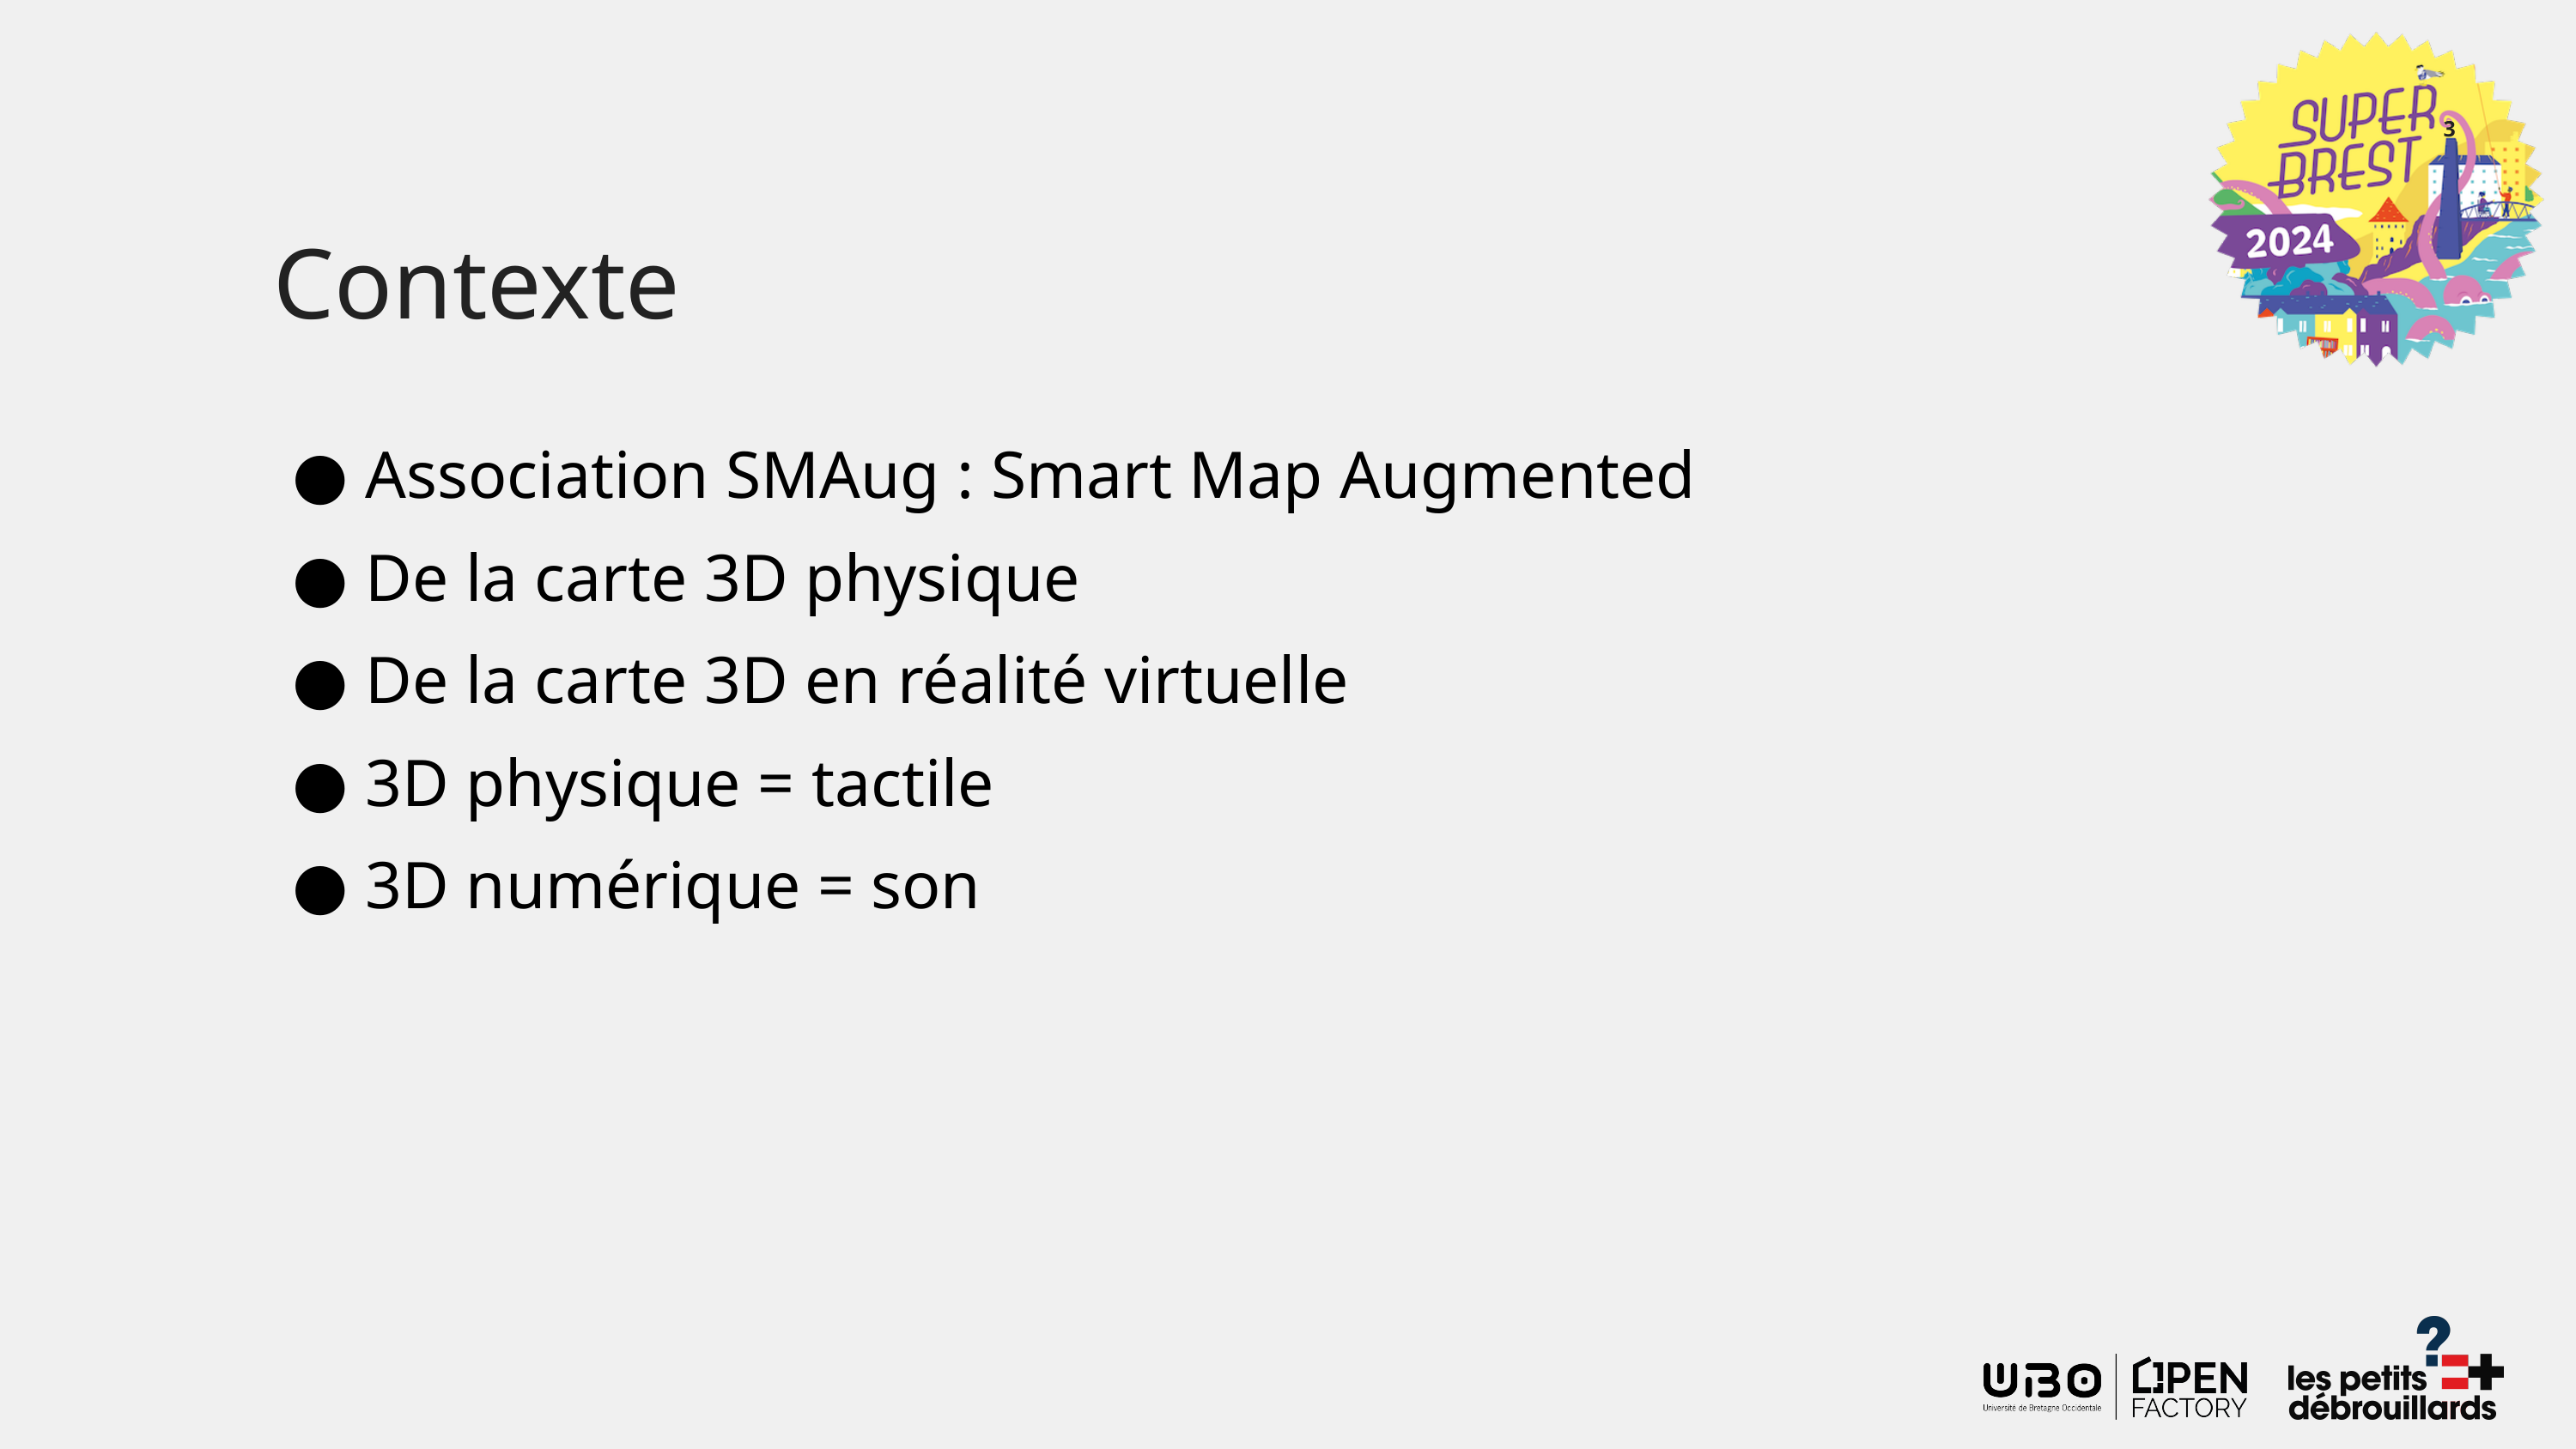

# Contexte
 Association SMAug : Smart Map Augmented
 De la carte 3D physique
 De la carte 3D en réalité virtuelle
 3D physique = tactile
 3D numérique = son